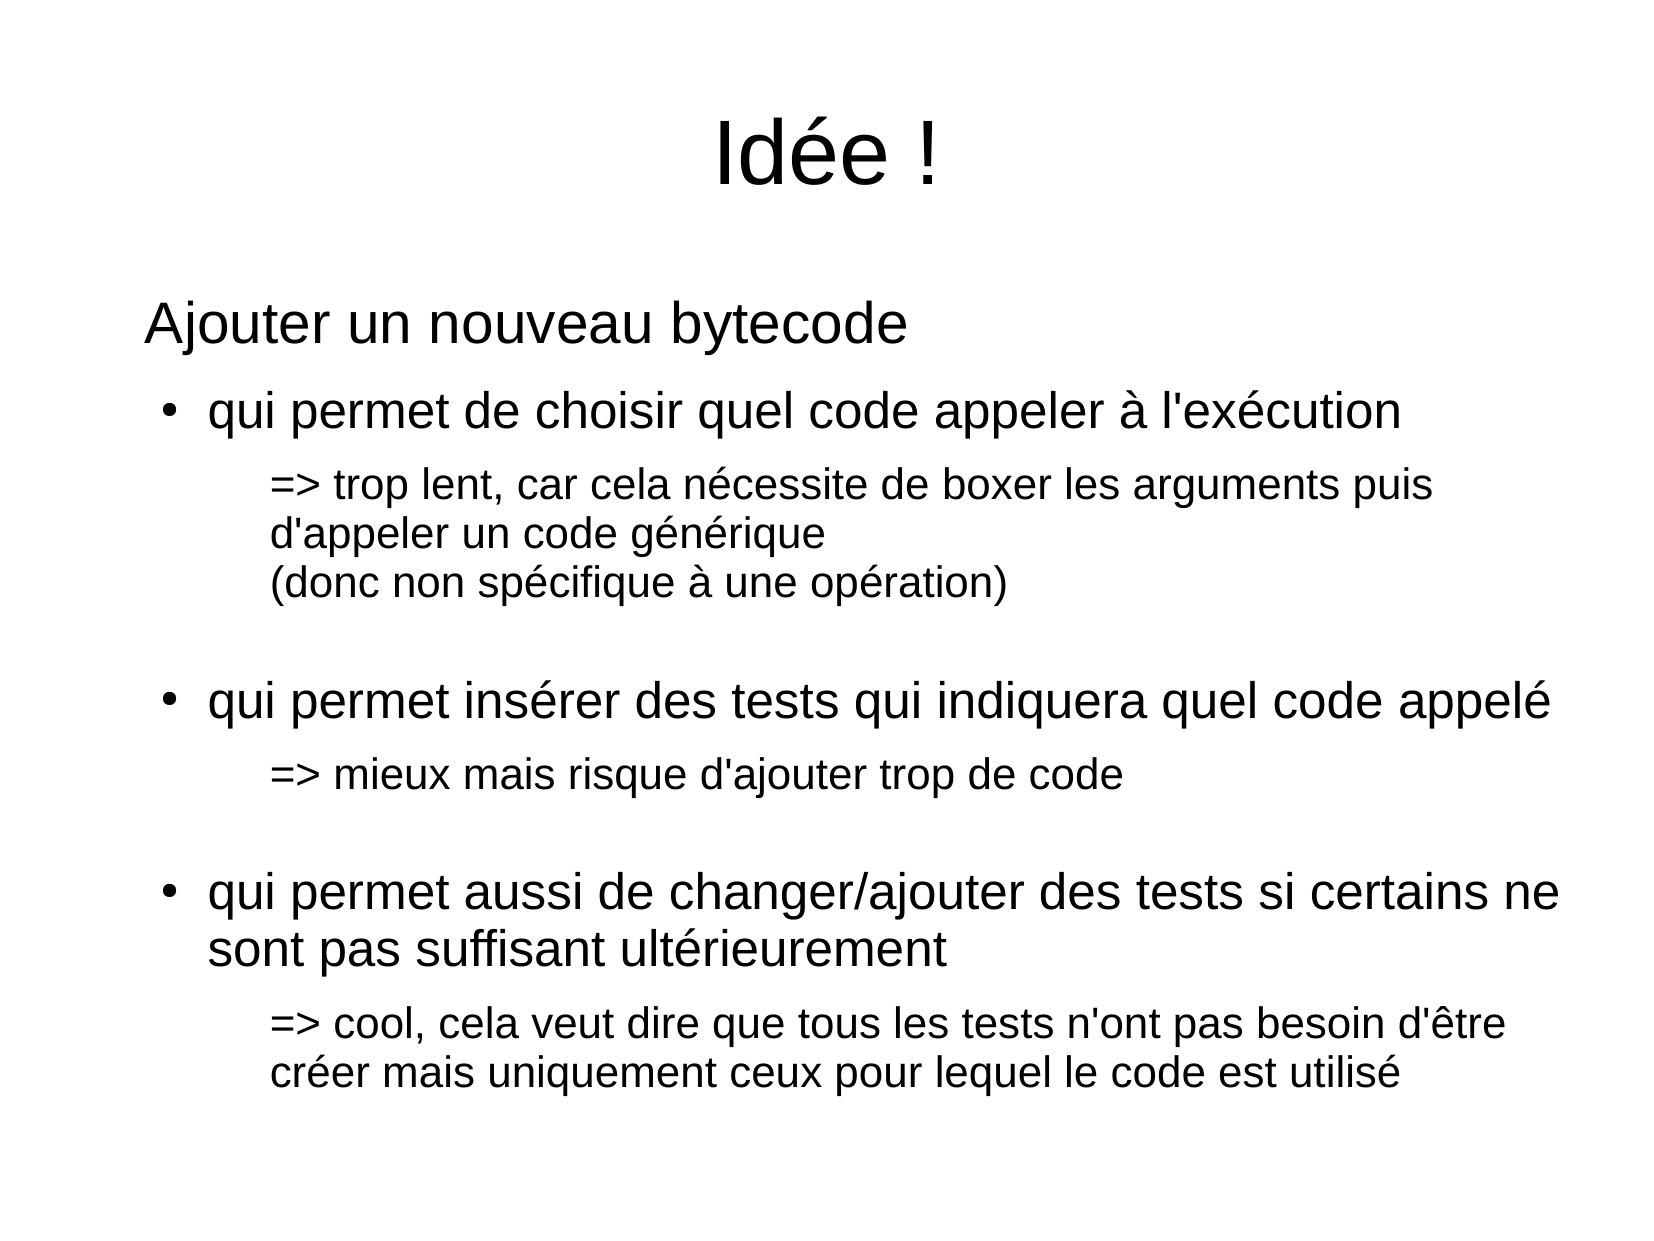

# Idée !
Ajouter un nouveau bytecode
qui permet de choisir quel code appeler à l'exécution
=> trop lent, car cela nécessite de boxer les arguments puis d'appeler un code générique
(donc non spécifique à une opération)
qui permet insérer des tests qui indiquera quel code appelé
=> mieux mais risque d'ajouter trop de code
qui permet aussi de changer/ajouter des tests si certains ne sont pas suffisant ultérieurement
=> cool, cela veut dire que tous les tests n'ont pas besoin d'être créer mais uniquement ceux pour lequel le code est utilisé